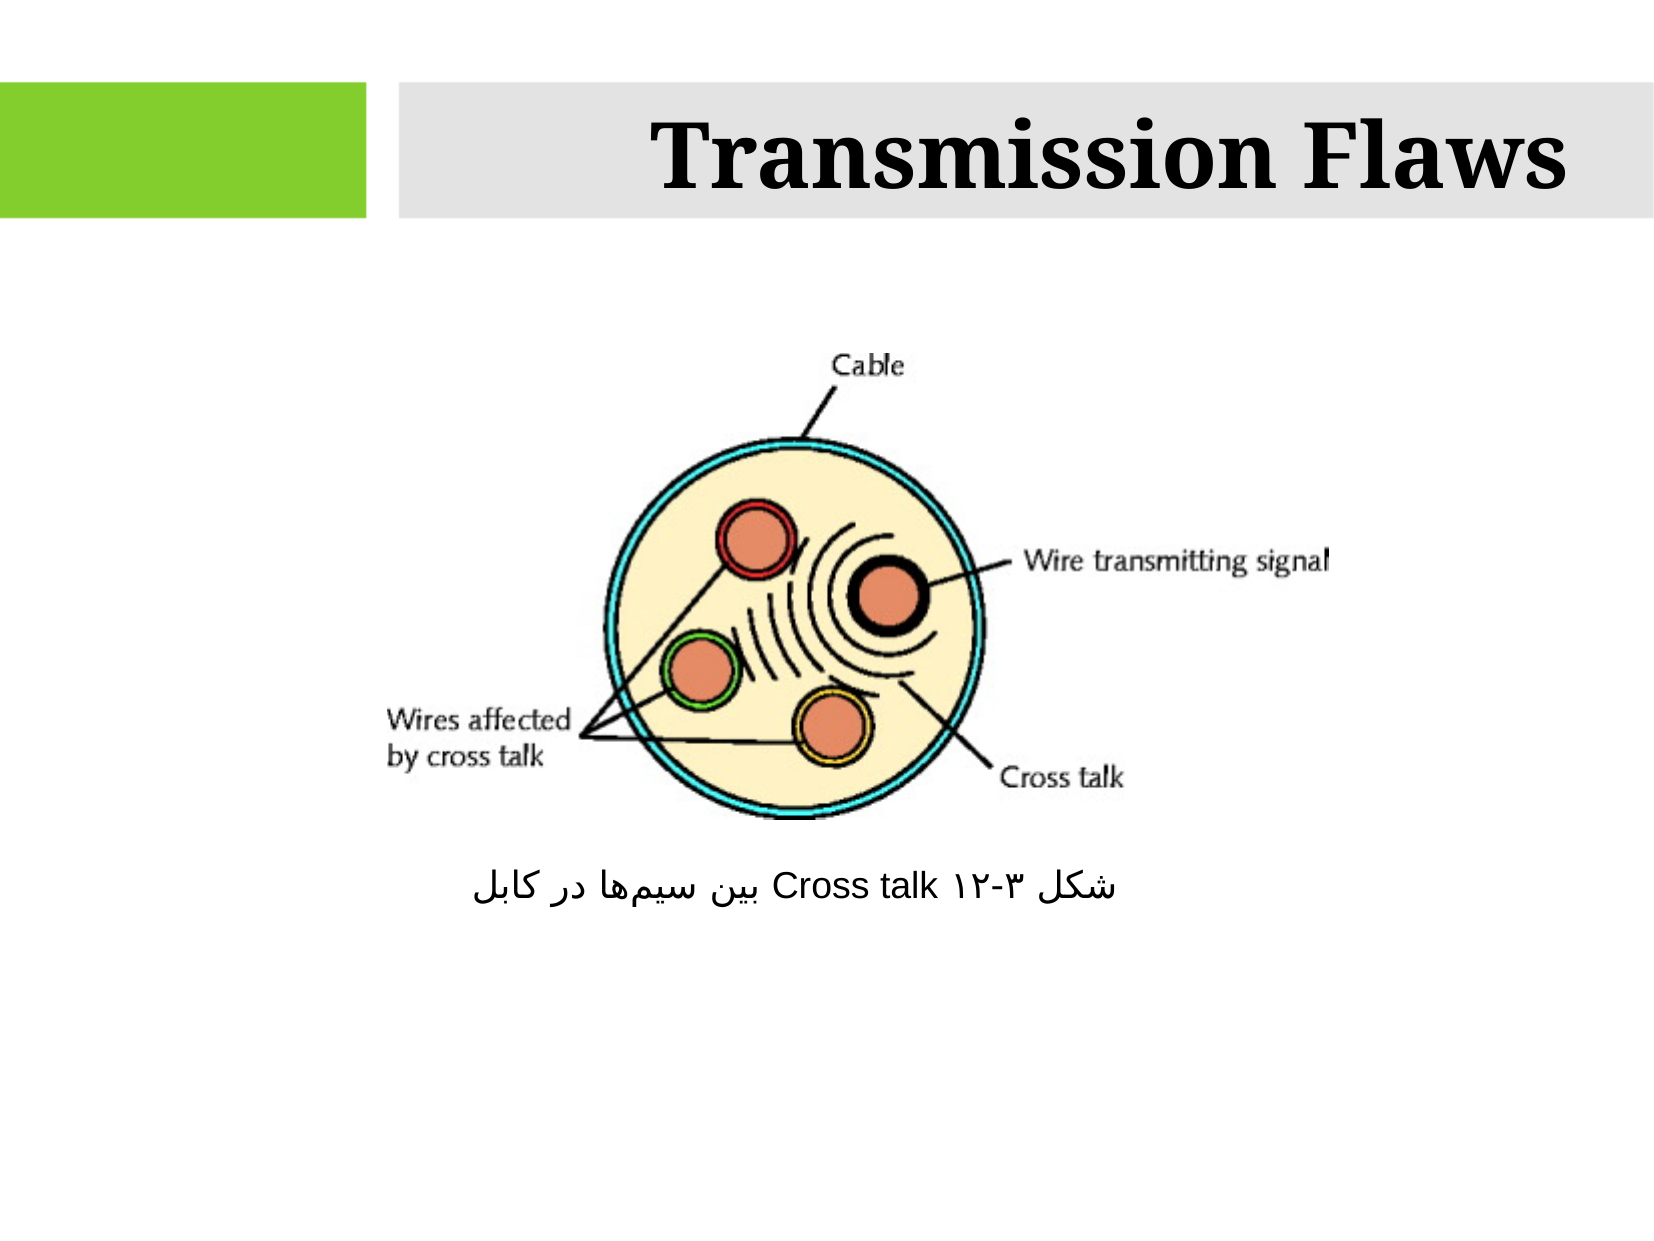

# Transmission Flaws
شکل ۳-۱۲ Cross talk بین سیم‌ها در کابل